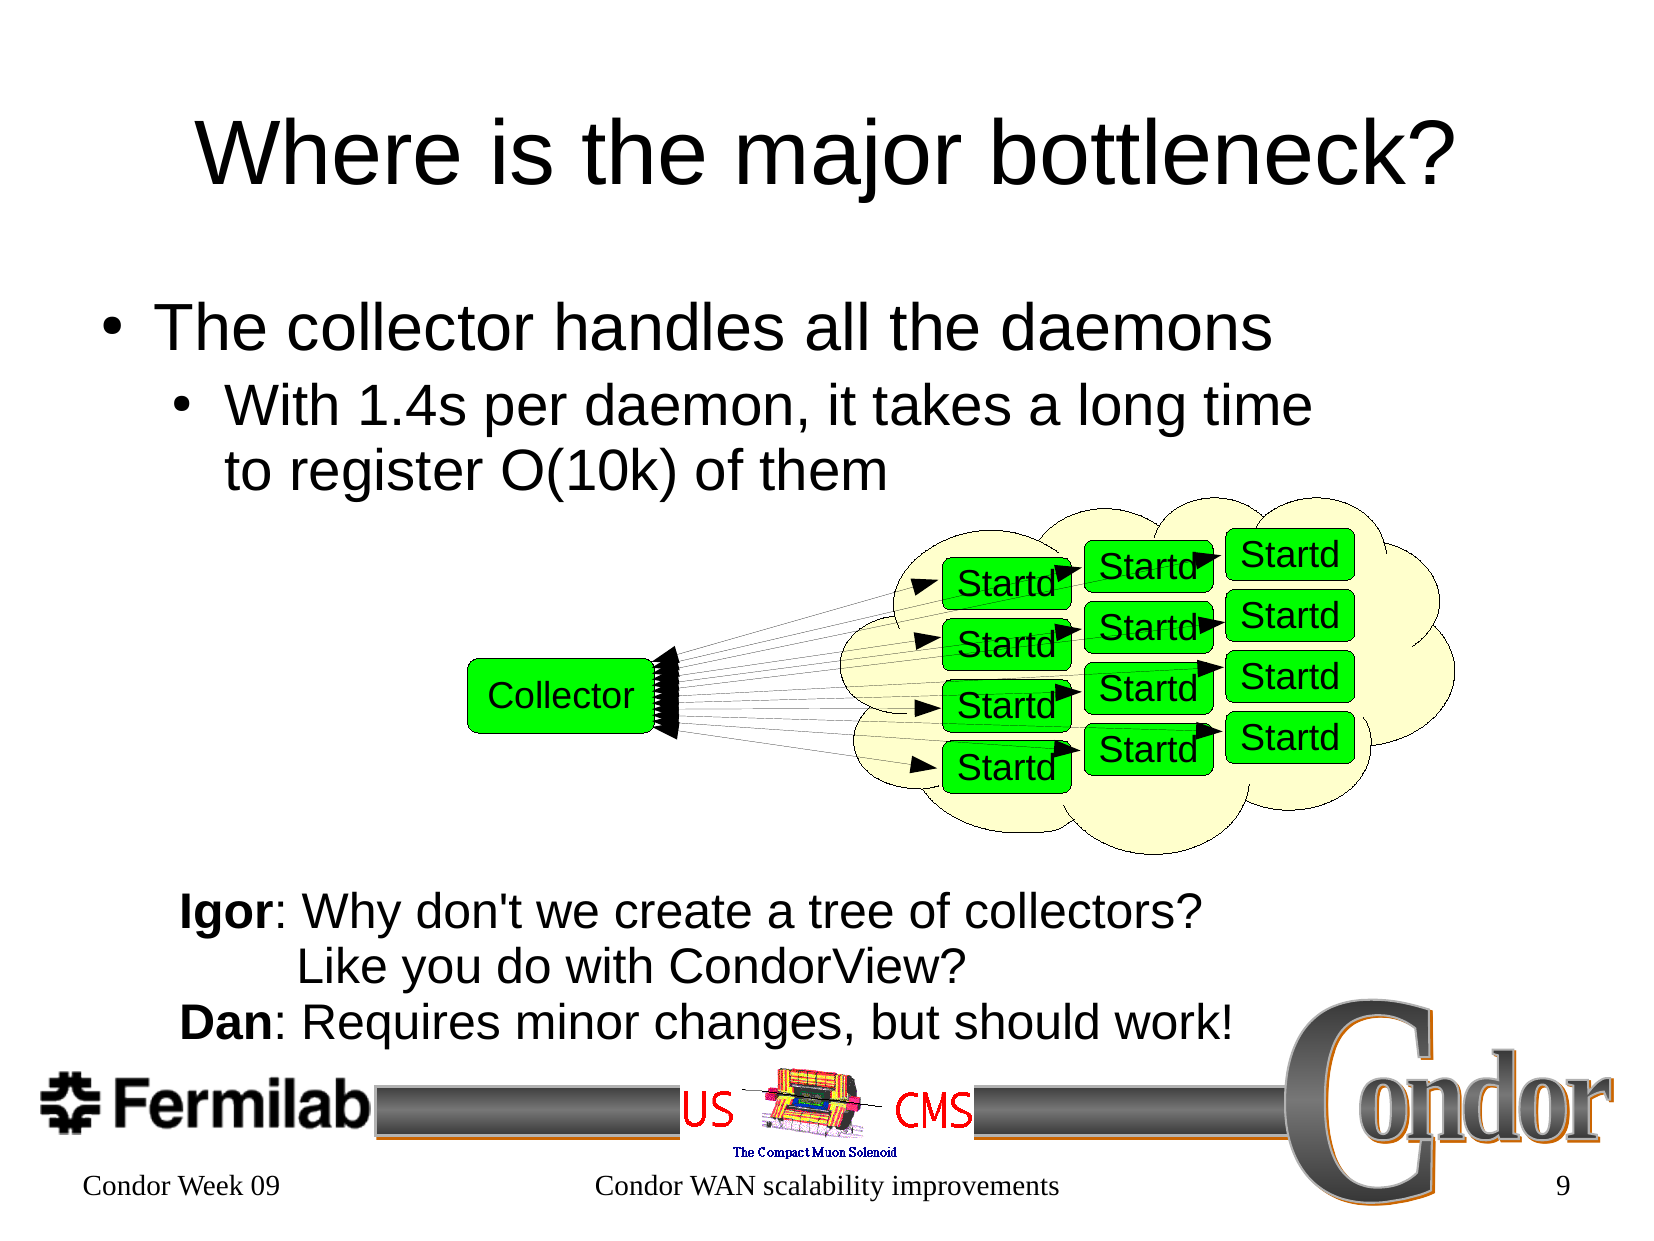

# Where is the major bottleneck?
The collector handles all the daemons
With 1.4s per daemon, it takes a long time
to register O(10k) of them
Startd
Startd
Startd
Startd
Startd
Startd
Startd
Collector
Startd
Startd
Startd
Startd
Startd
Igor: Why don't we create a tree of collectors?
	 Like you do with CondorView?
Dan: Requires minor changes, but should work!
Condor Week 09
Condor WAN scalability improvements
9